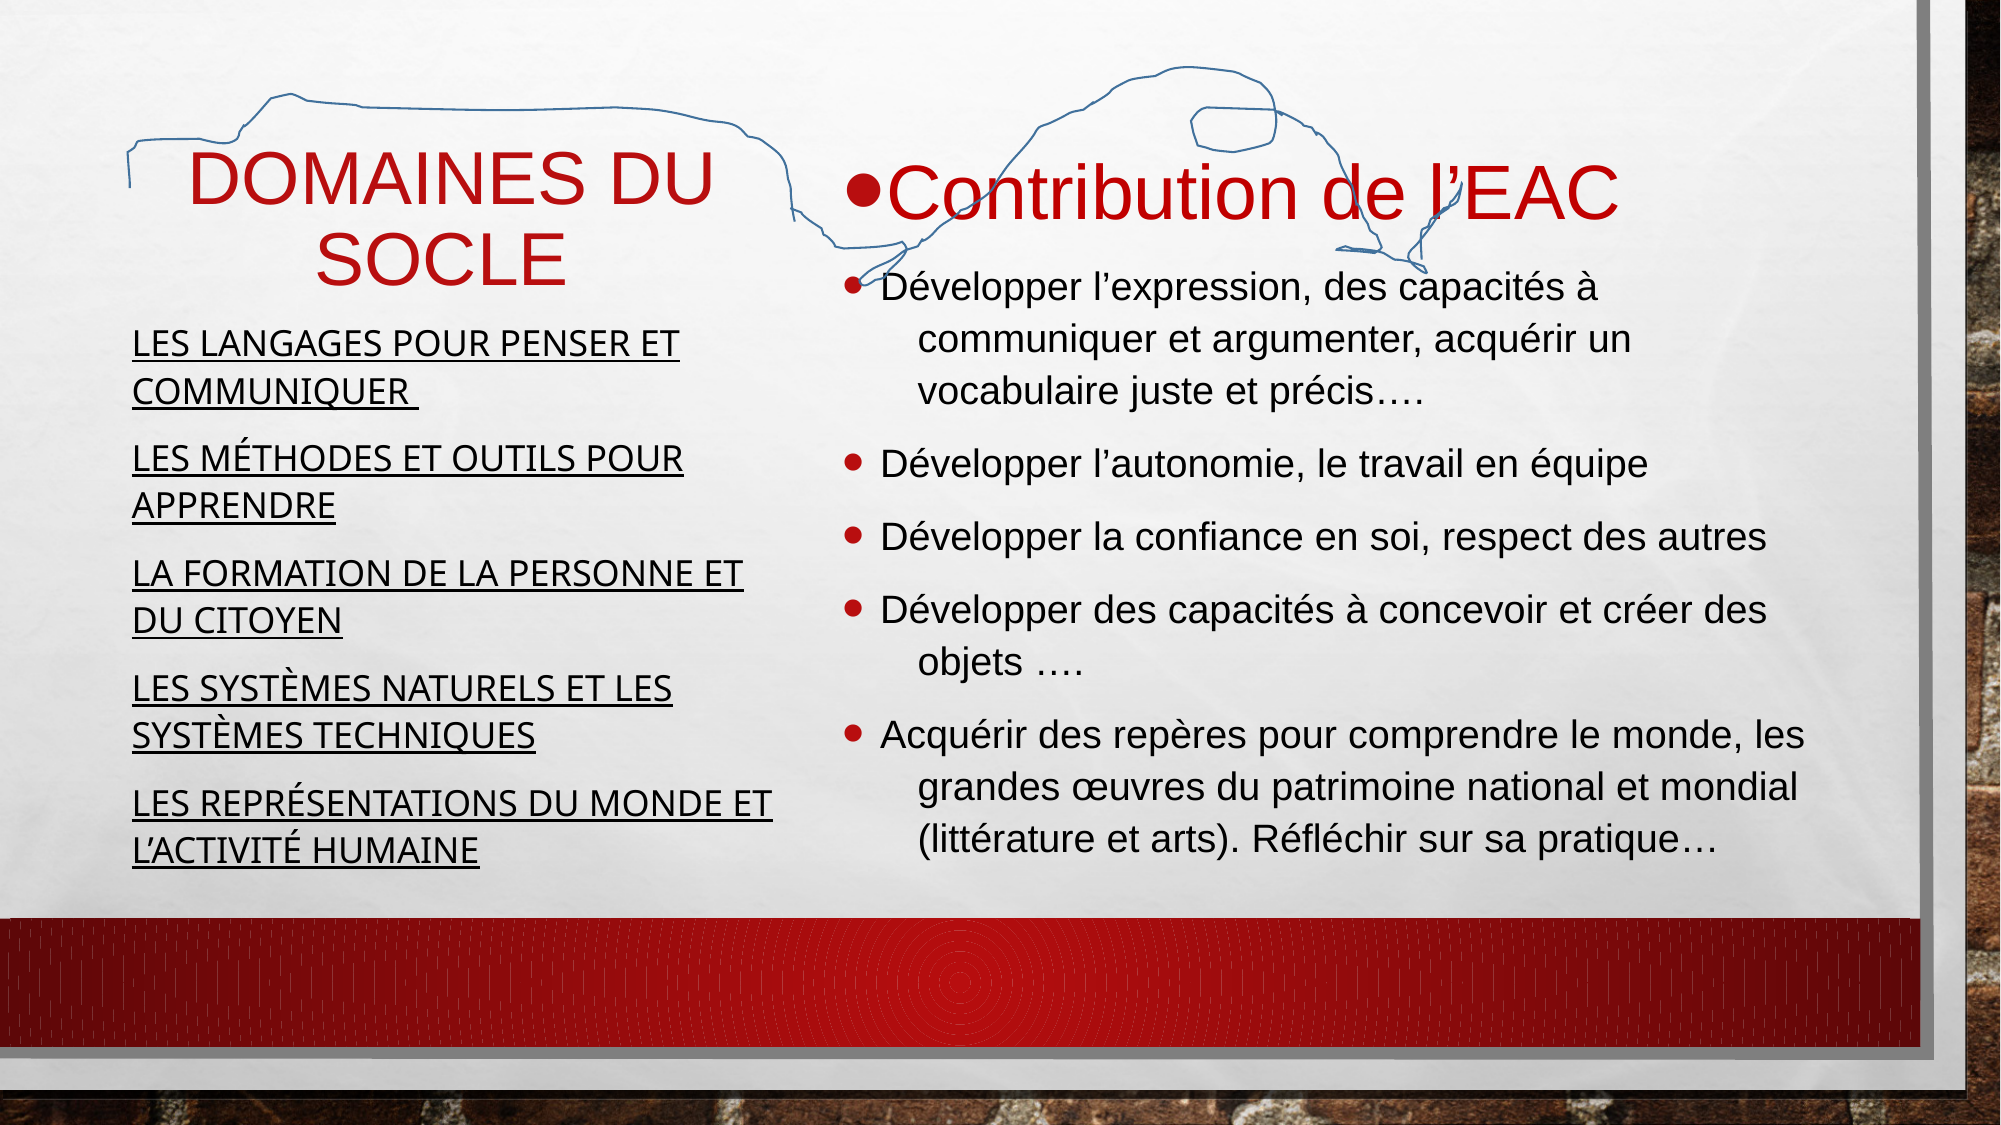

# Domaines du socle
Contribution de l’EAC
Développer l’expression, des capacités à communiquer et argumenter, acquérir un vocabulaire juste et précis….
Développer l’autonomie, le travail en équipe
Développer la confiance en soi, respect des autres
Développer des capacités à concevoir et créer des objets ….
Acquérir des repères pour comprendre le monde, les grandes œuvres du patrimoine national et mondial (littérature et arts). Réfléchir sur sa pratique…
Les langages pour penser et communiquer
Les méthodes et outils pour apprendre
LA formation de la personne et du citoyen
Les systèmes naturels et les systèmes techniques
Les représentations du monde et l’activité humaine